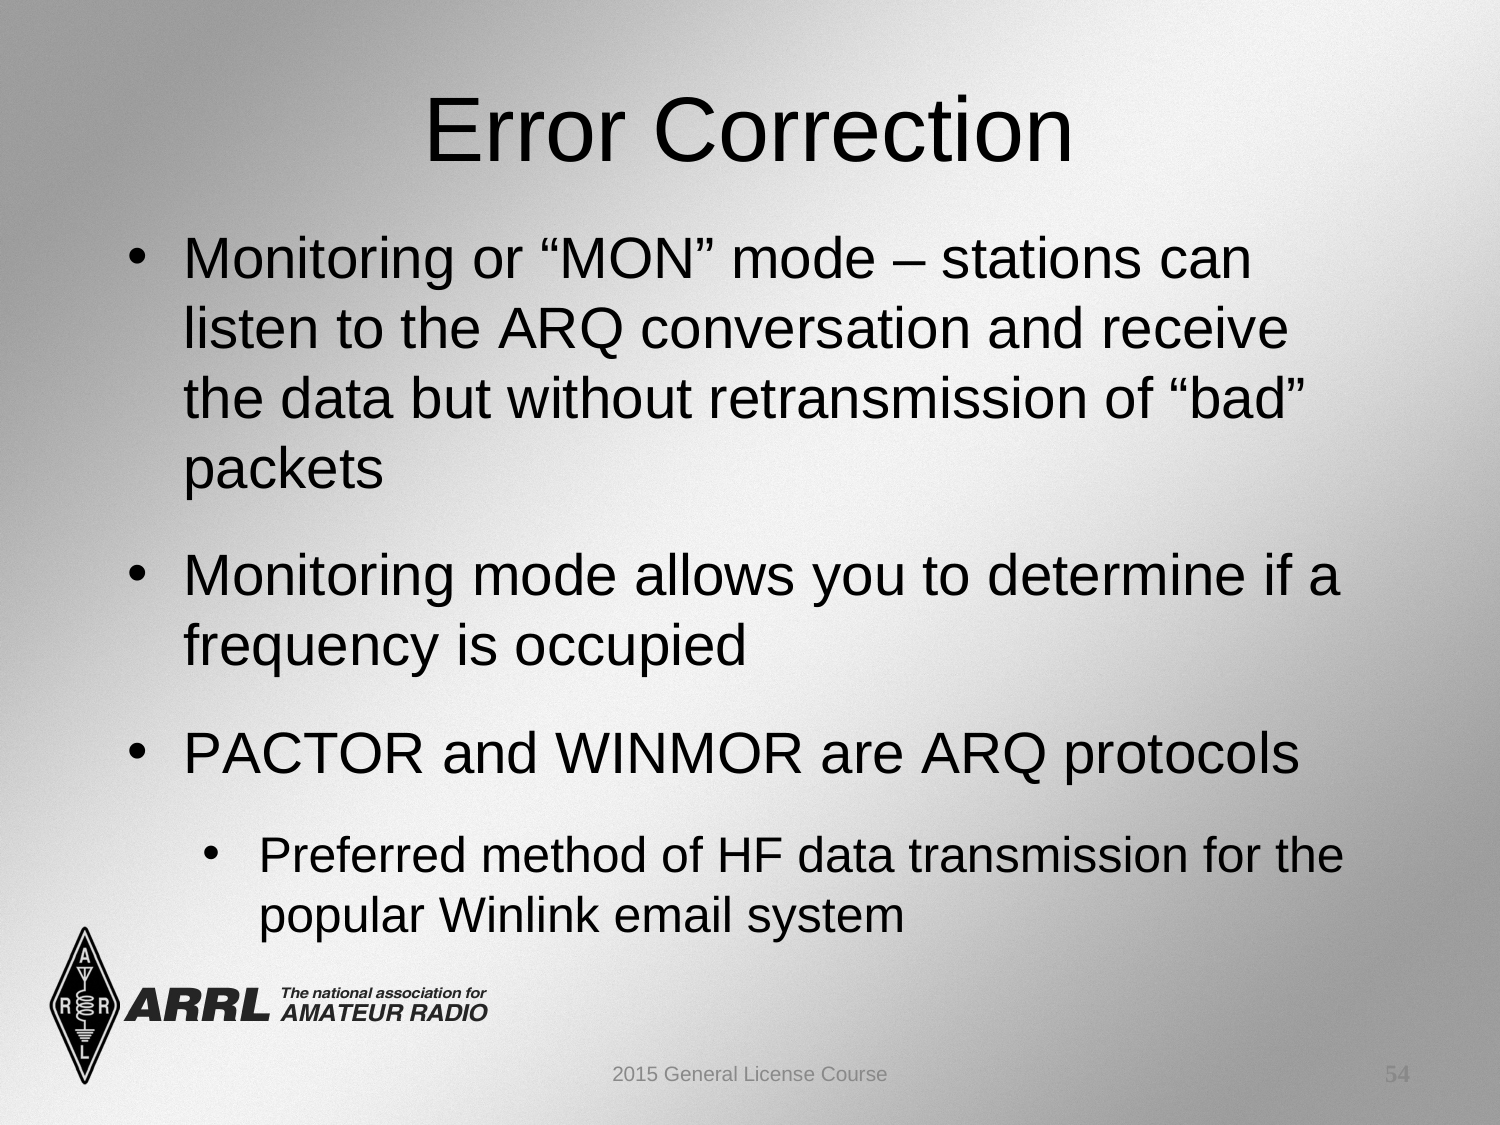

Error Correction
Monitoring or “MON” mode – stations can listen to the ARQ conversation and receive the data but without retransmission of “bad” packets
Monitoring mode allows you to determine if a frequency is occupied
PACTOR and WINMOR are ARQ protocols
Preferred method of HF data transmission for the popular Winlink email system
2015 General License Course